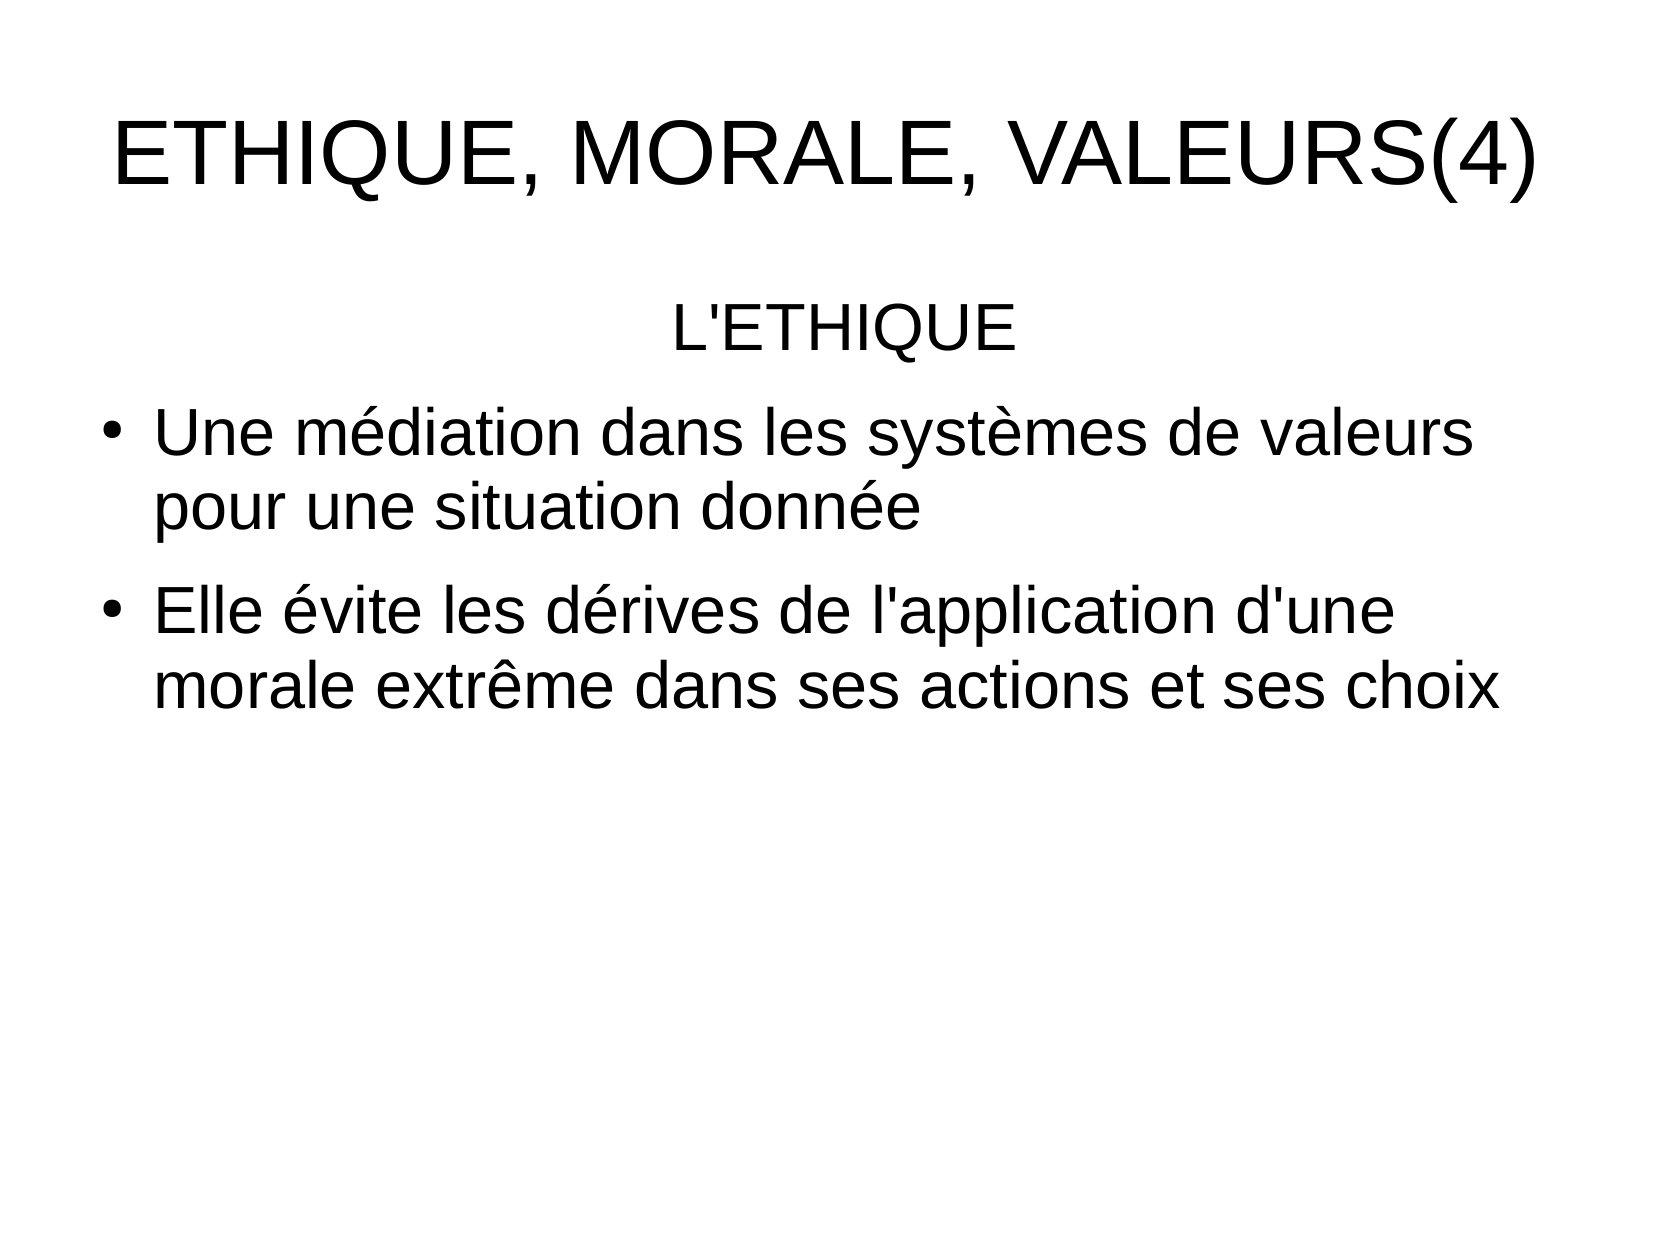

# ETHIQUE, MORALE, VALEURS(4)
 L'ETHIQUE
Une médiation dans les systèmes de valeurs pour une situation donnée
Elle évite les dérives de l'application d'une morale extrême dans ses actions et ses choix